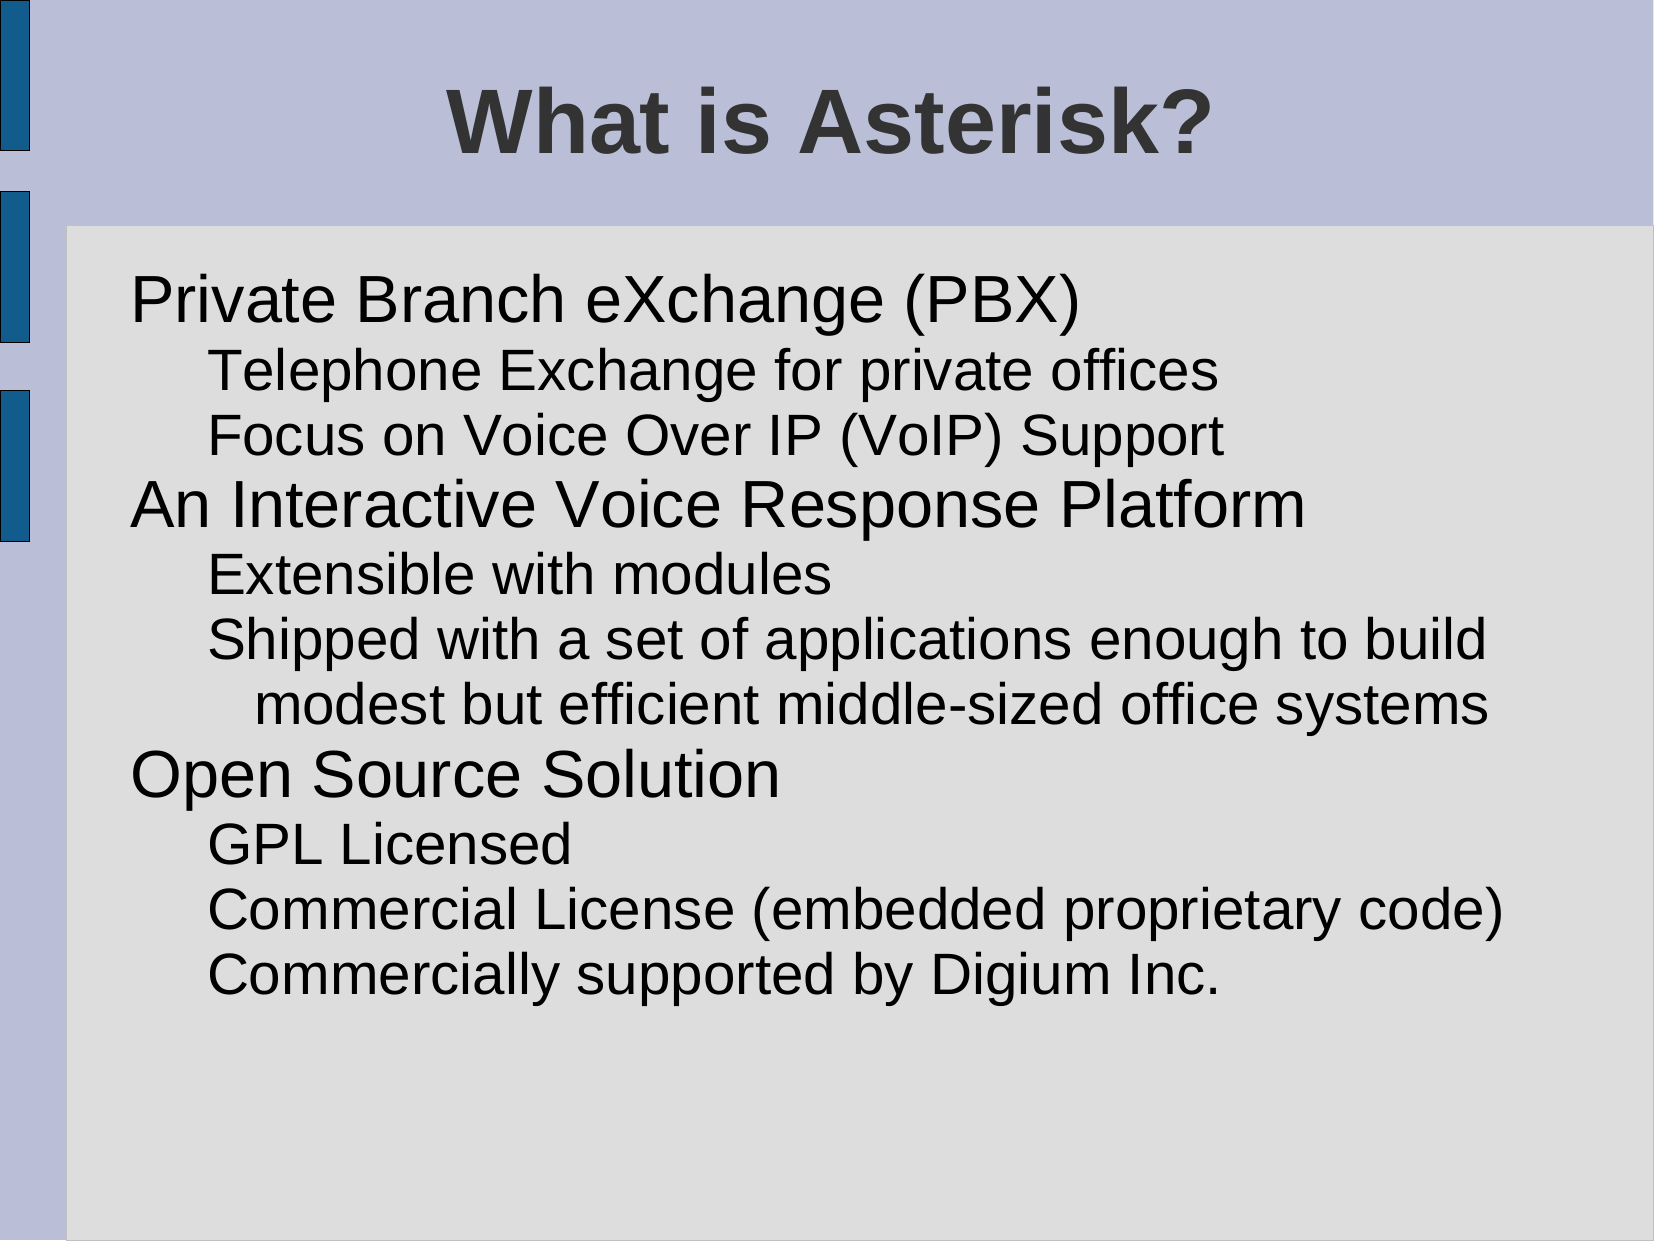

# What is Asterisk?
Private Branch eXchange (PBX)
Telephone Exchange for private offices
Focus on Voice Over IP (VoIP) Support
An Interactive Voice Response Platform
Extensible with modules
Shipped with a set of applications enough to build modest but efficient middle-sized office systems
Open Source Solution
GPL Licensed
Commercial License (embedded proprietary code)
Commercially supported by Digium Inc.